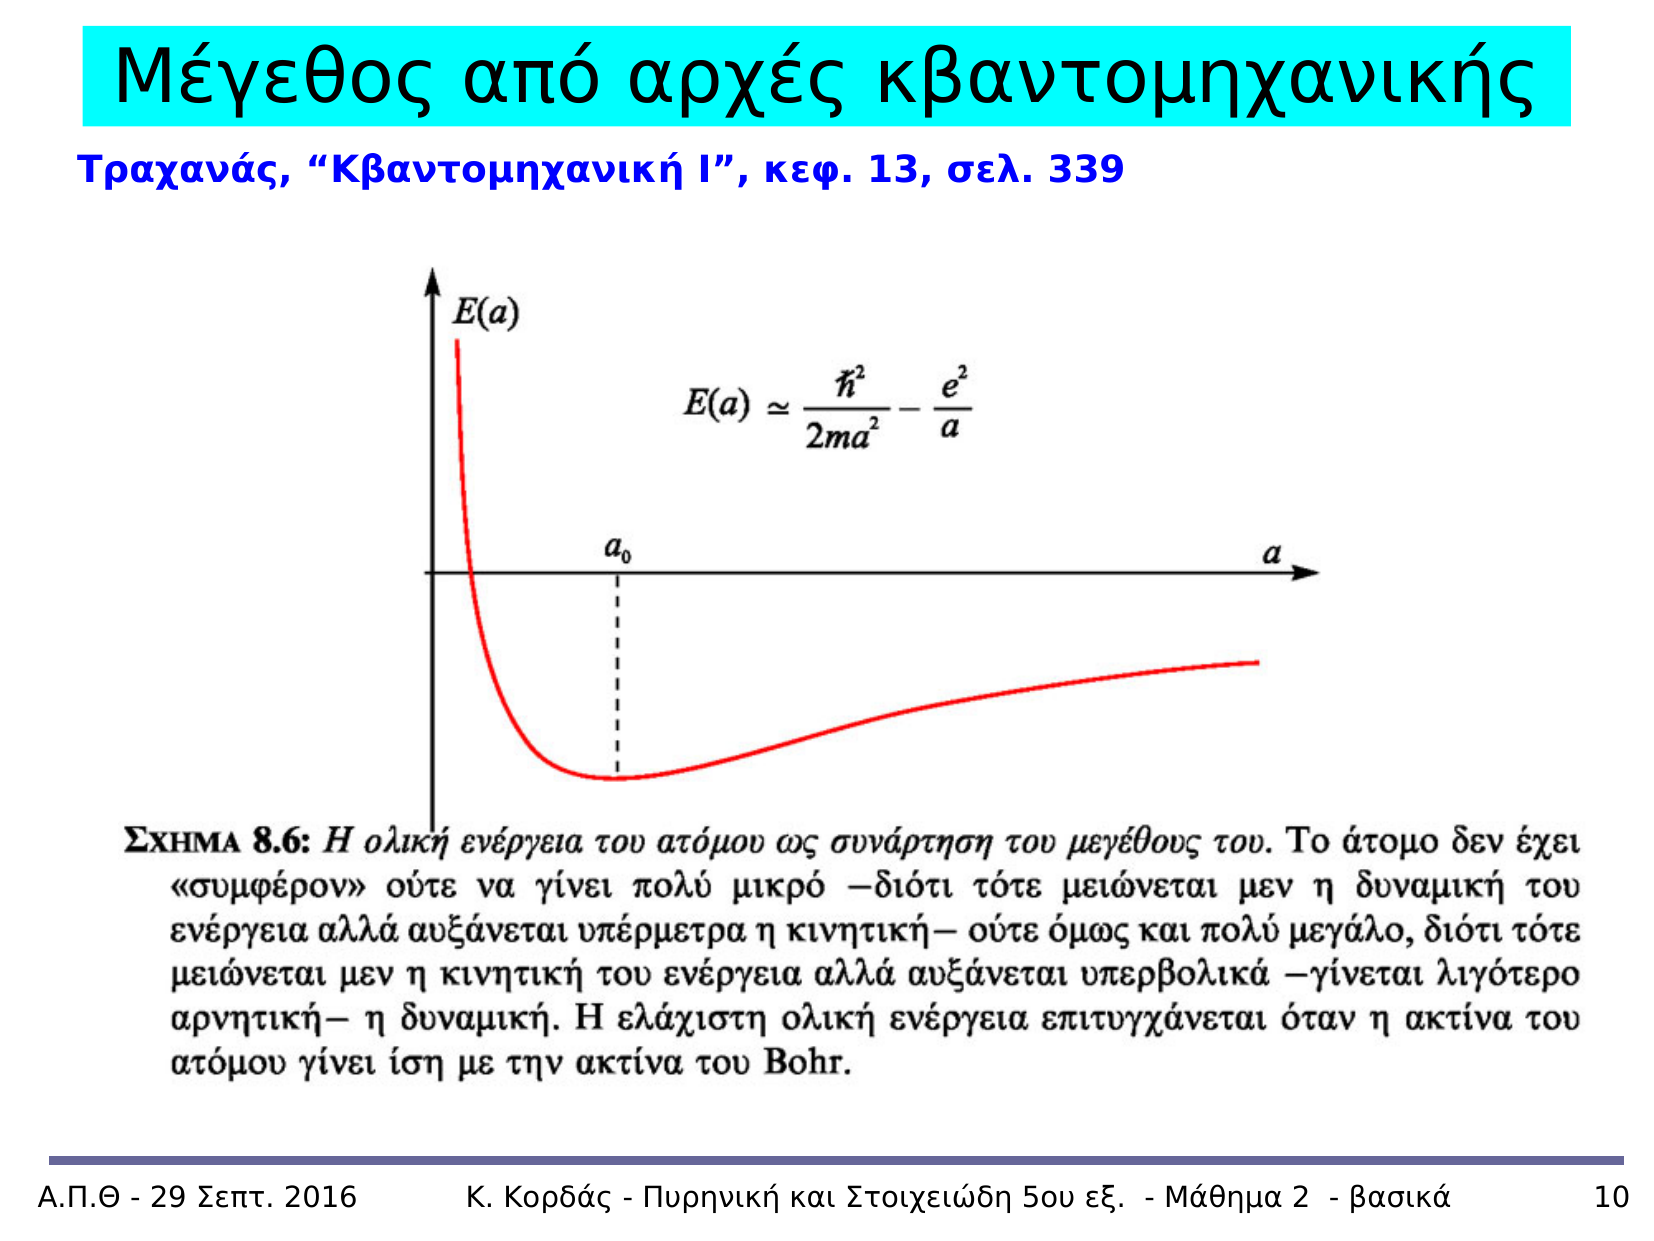

# Μέγεθος από αρχές κβαντομηχανικής
Τραχανάς, “Κβαντομηχανική Ι”, κεφ. 13, σελ. 339
Α.Π.Θ - 29 Σεπτ. 2016
Κ. Κορδάς - Πυρηνική και Στοιχειώδη 5ου εξ. - Μάθημα 2 - βασικά
10